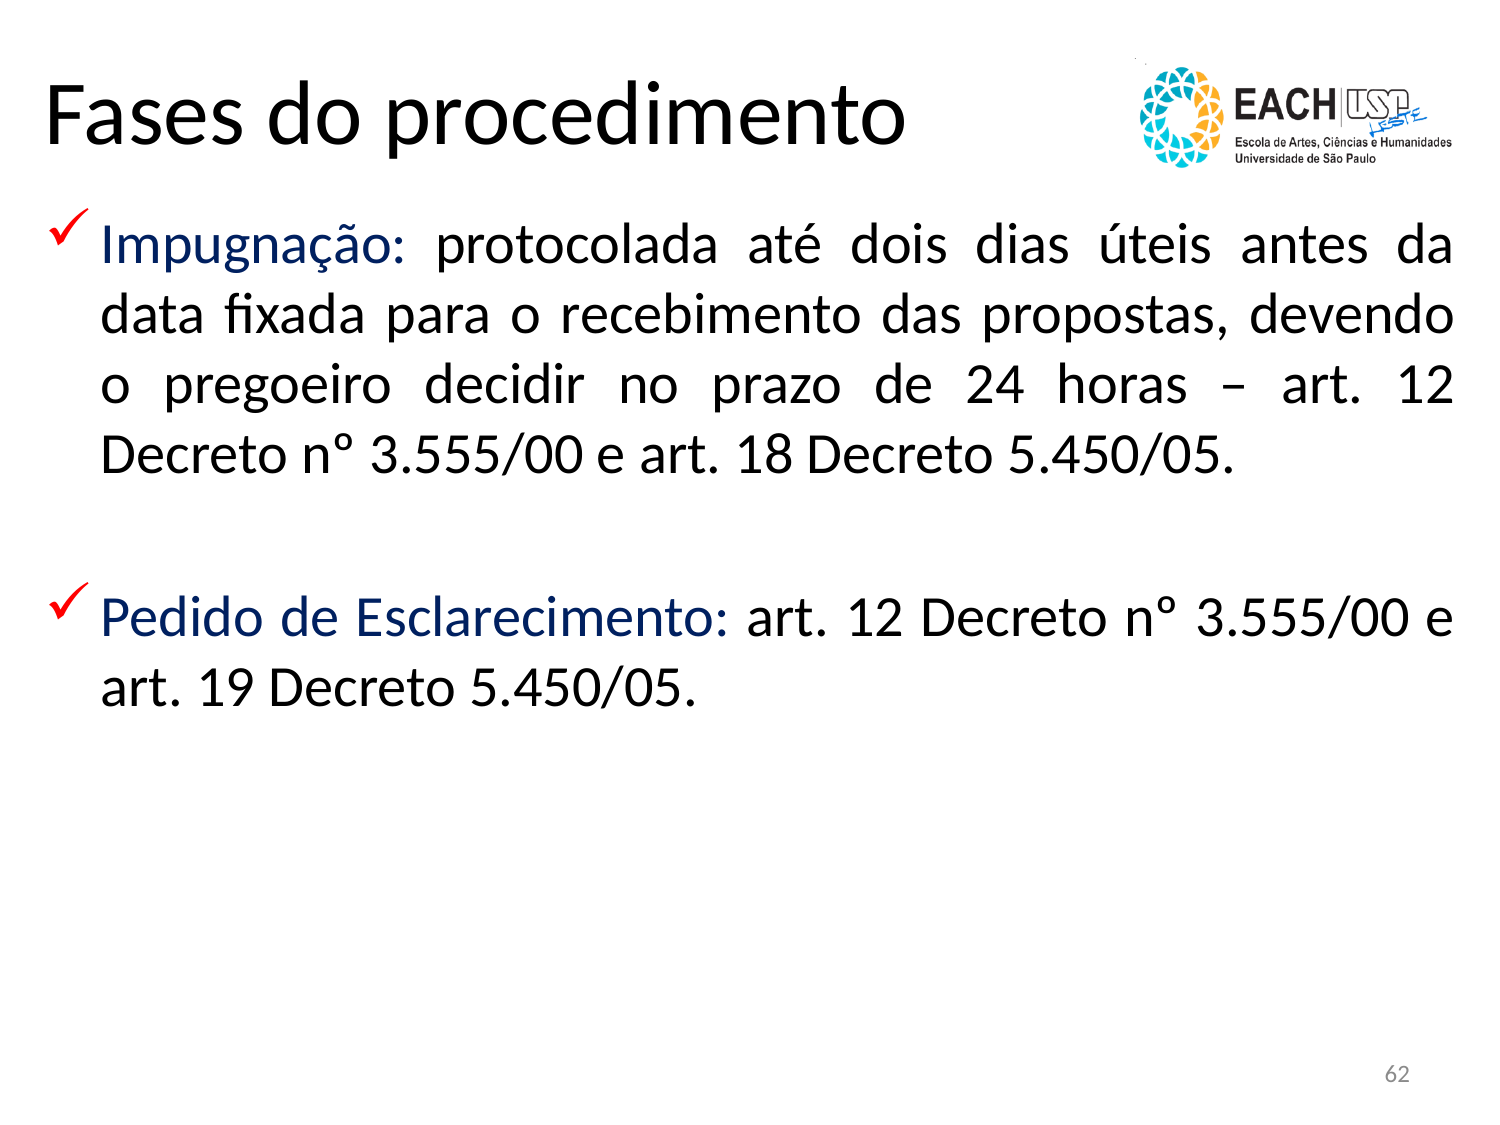

# Fases do procedimento
Impugnação: protocolada até dois dias úteis antes da data fixada para o recebimento das propostas, devendo o pregoeiro decidir no prazo de 24 horas – art. 12 Decreto nº 3.555/00 e art. 18 Decreto 5.450/05.
Pedido de Esclarecimento: art. 12 Decreto nº 3.555/00 e art. 19 Decreto 5.450/05.